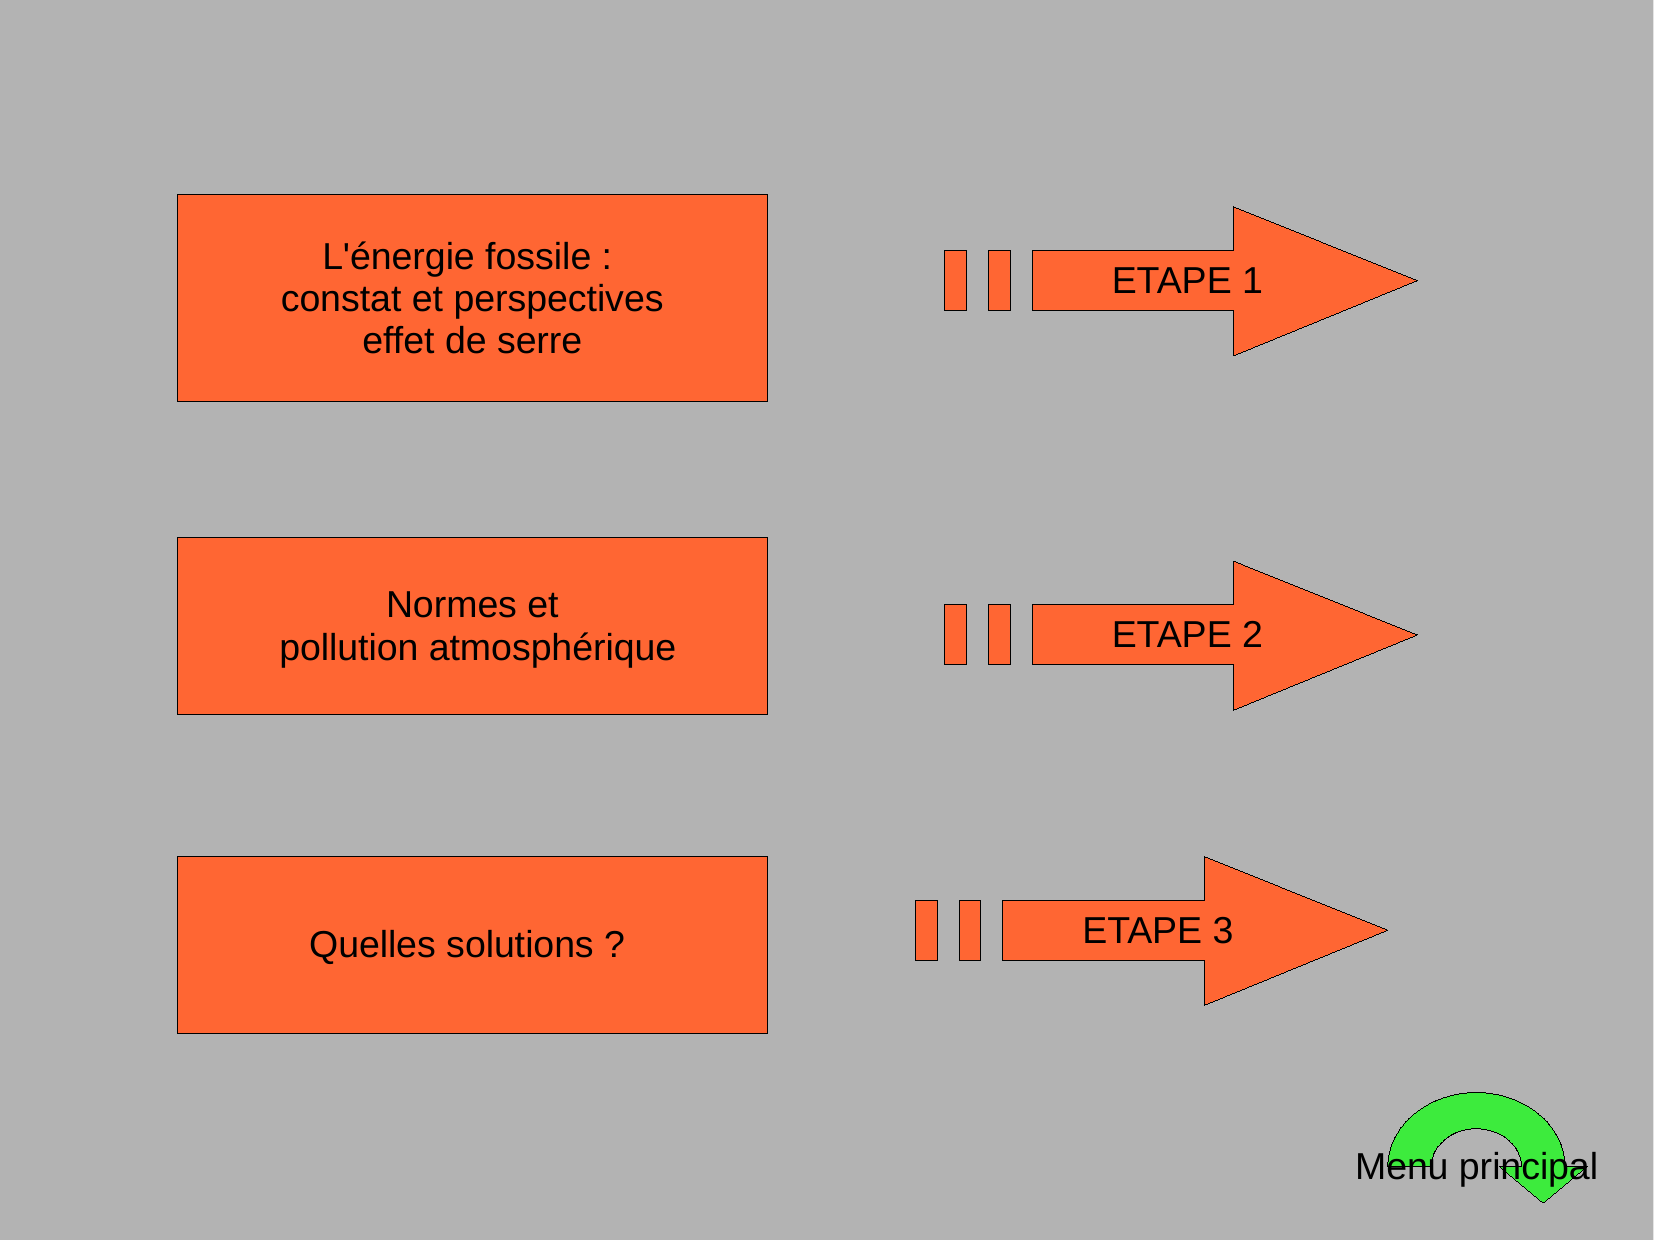

L'énergie fossile :
constat et perspectives
 effet de serre
ETAPE 1
Normes et
 pollution atmosphérique
ETAPE 2
Quelles solutions ?
ETAPE 3
Menu principal